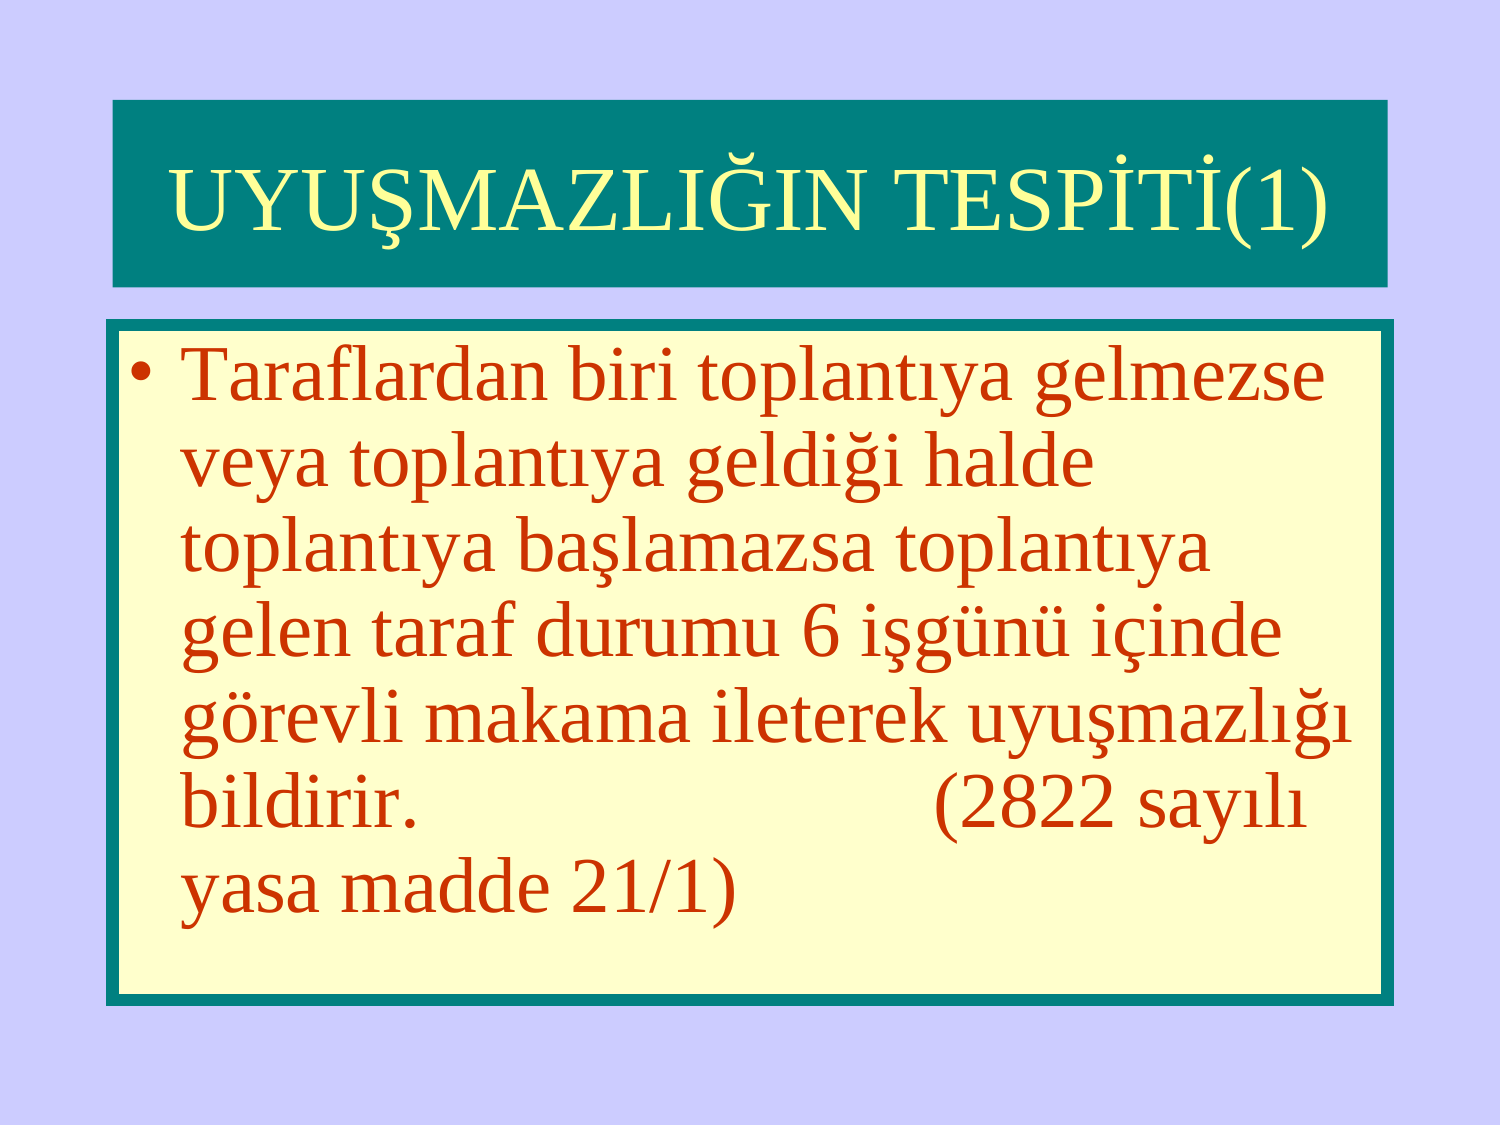

# UYUŞMAZLIĞIN TESPİTİ(1)
Taraflardan biri toplantıya gelmezse veya toplantıya geldiği halde toplantıya başlamazsa toplantıya gelen taraf durumu 6 işgünü içinde görevli makama ileterek uyuşmazlığı bildirir. (2822 sayılı yasa madde 21/1)